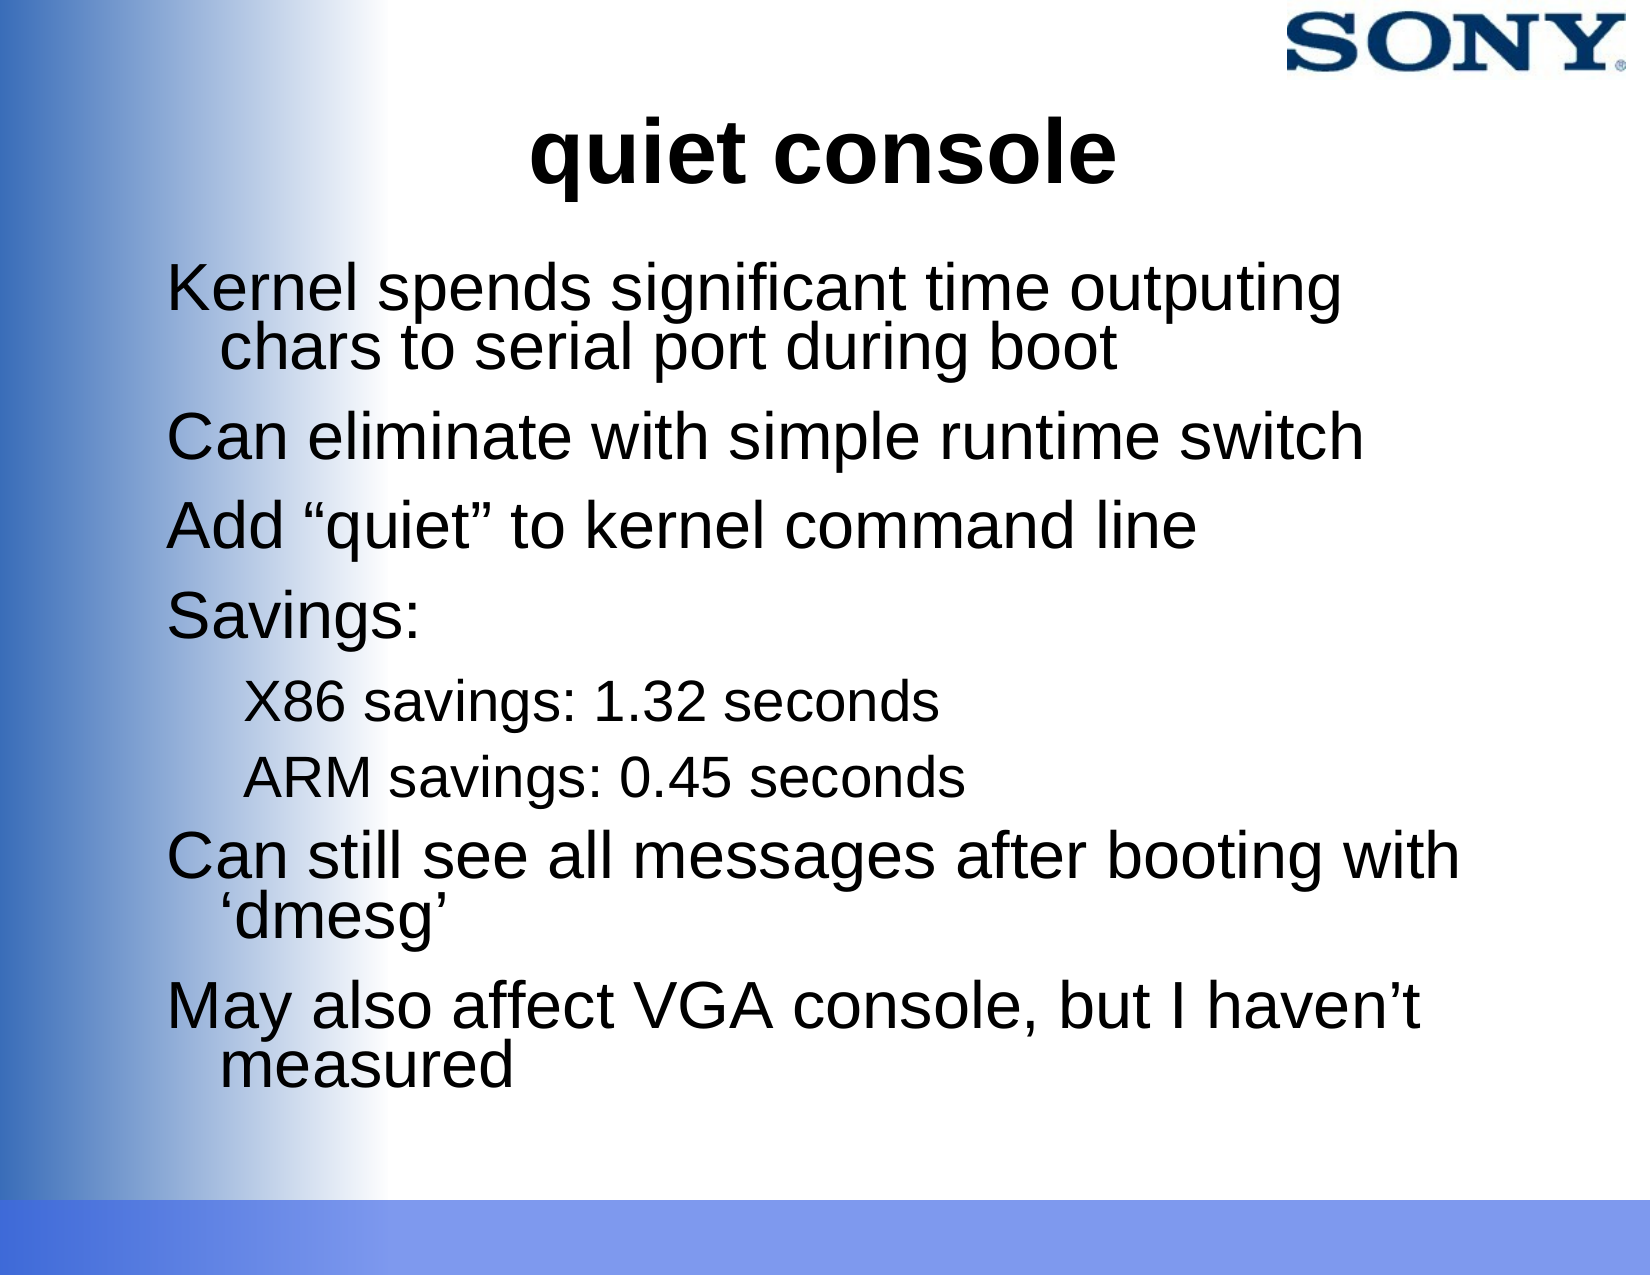

# quiet console
Kernel spends significant time outputing chars to serial port during boot
Can eliminate with simple runtime switch
Add “quiet” to kernel command line
Savings:
X86 savings: 1.32 seconds
ARM savings: 0.45 seconds
Can still see all messages after booting with ‘dmesg’
May also affect VGA console, but I haven’t measured